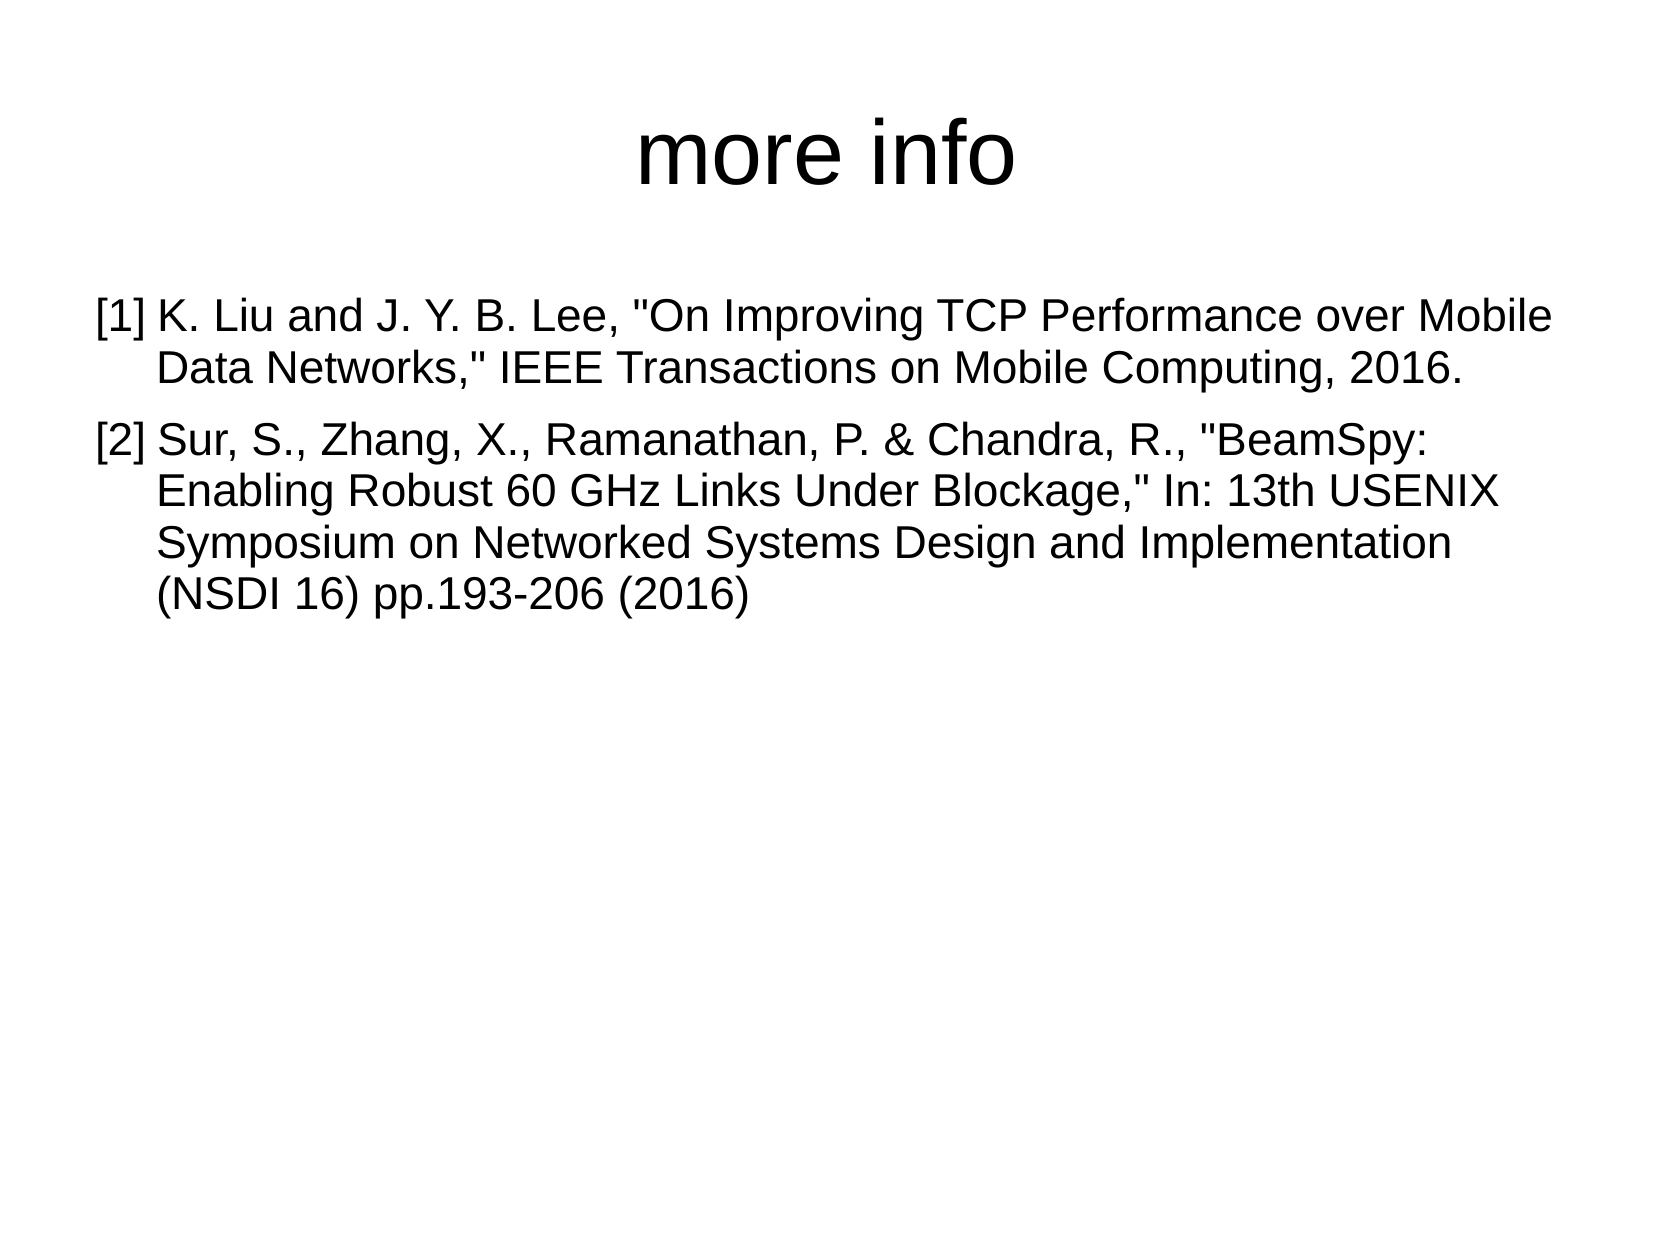

# more info
 K. Liu and J. Y. B. Lee, "On Improving TCP Performance over Mobile Data Networks," IEEE Transactions on Mobile Computing, 2016.
 Sur, S., Zhang, X., Ramanathan, P. & Chandra, R., "BeamSpy: Enabling Robust 60 GHz Links Under Blockage," In: 13th USENIX Symposium on Networked Systems Design and Implementation (NSDI 16) pp.193-206 (2016)